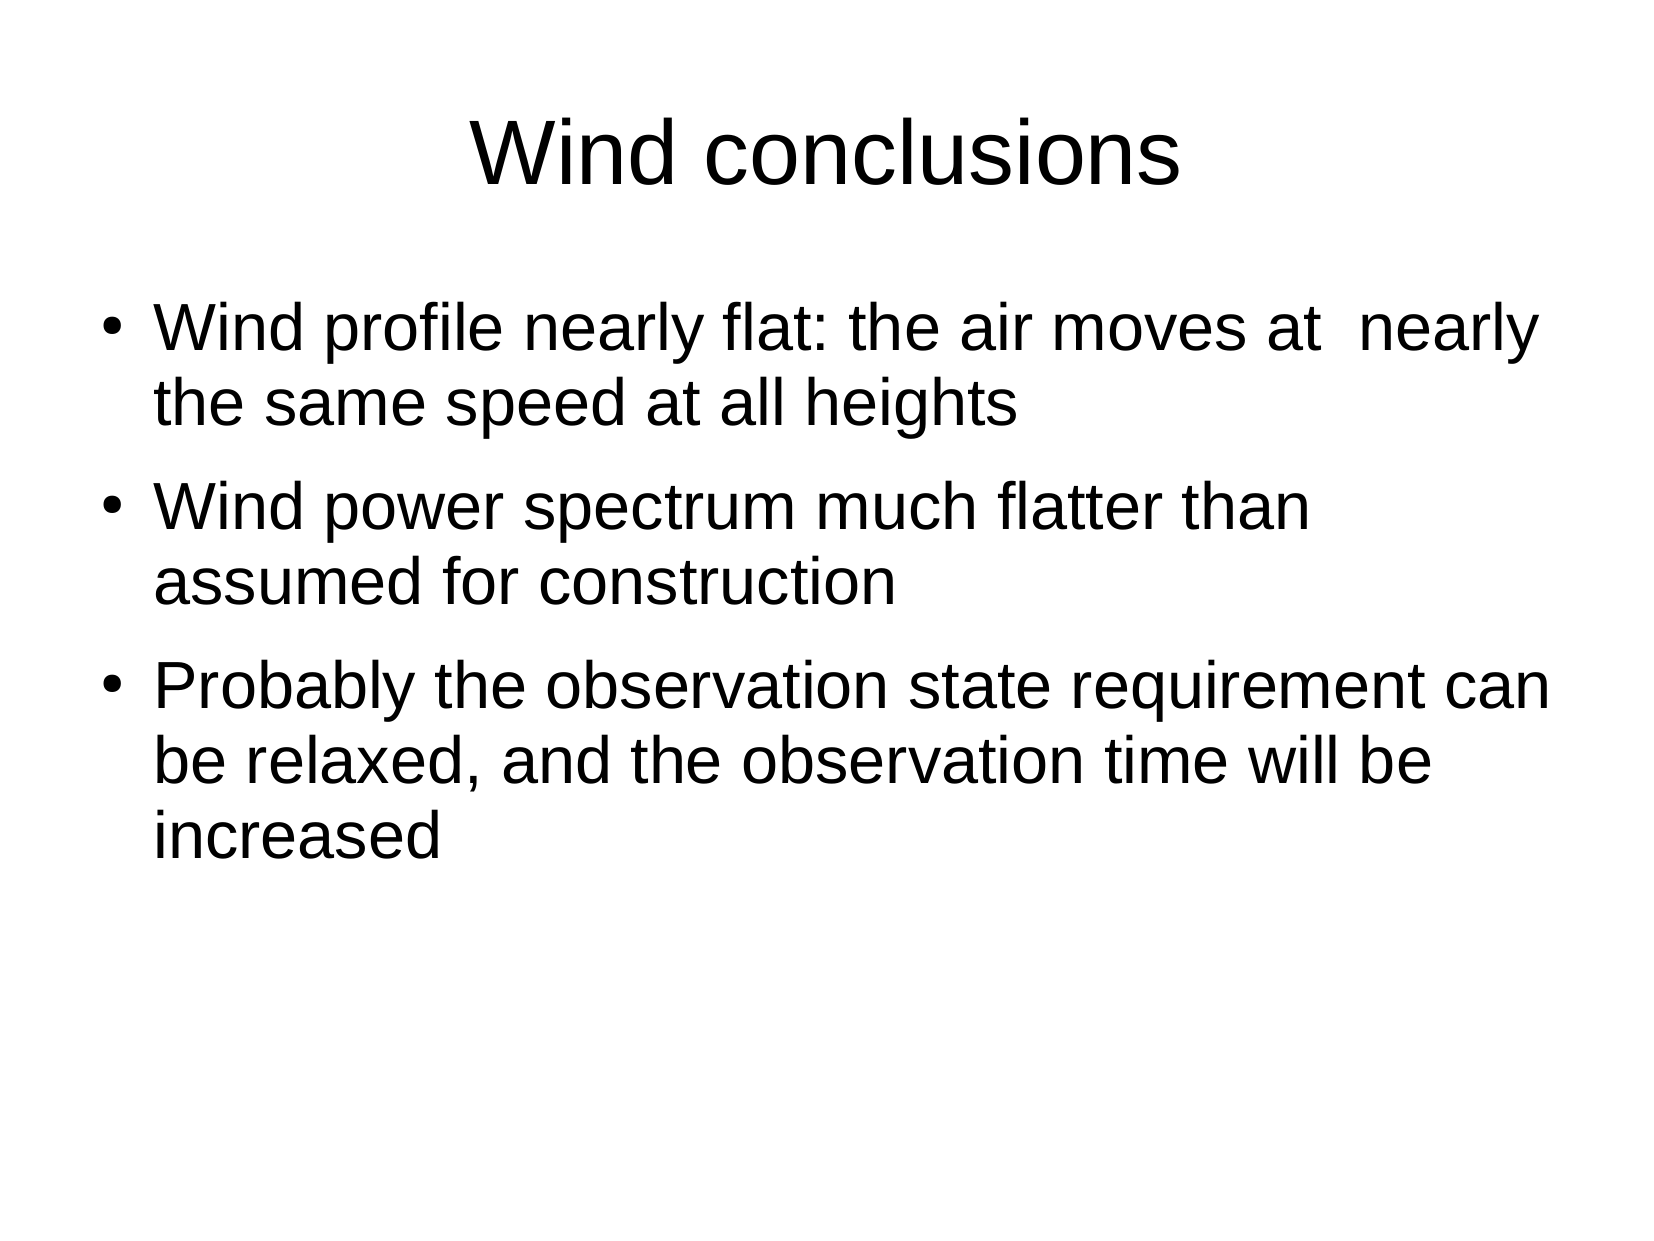

# Wind conclusions
Wind profile nearly flat: the air moves at nearly the same speed at all heights
Wind power spectrum much flatter than assumed for construction
Probably the observation state requirement can be relaxed, and the observation time will be increased